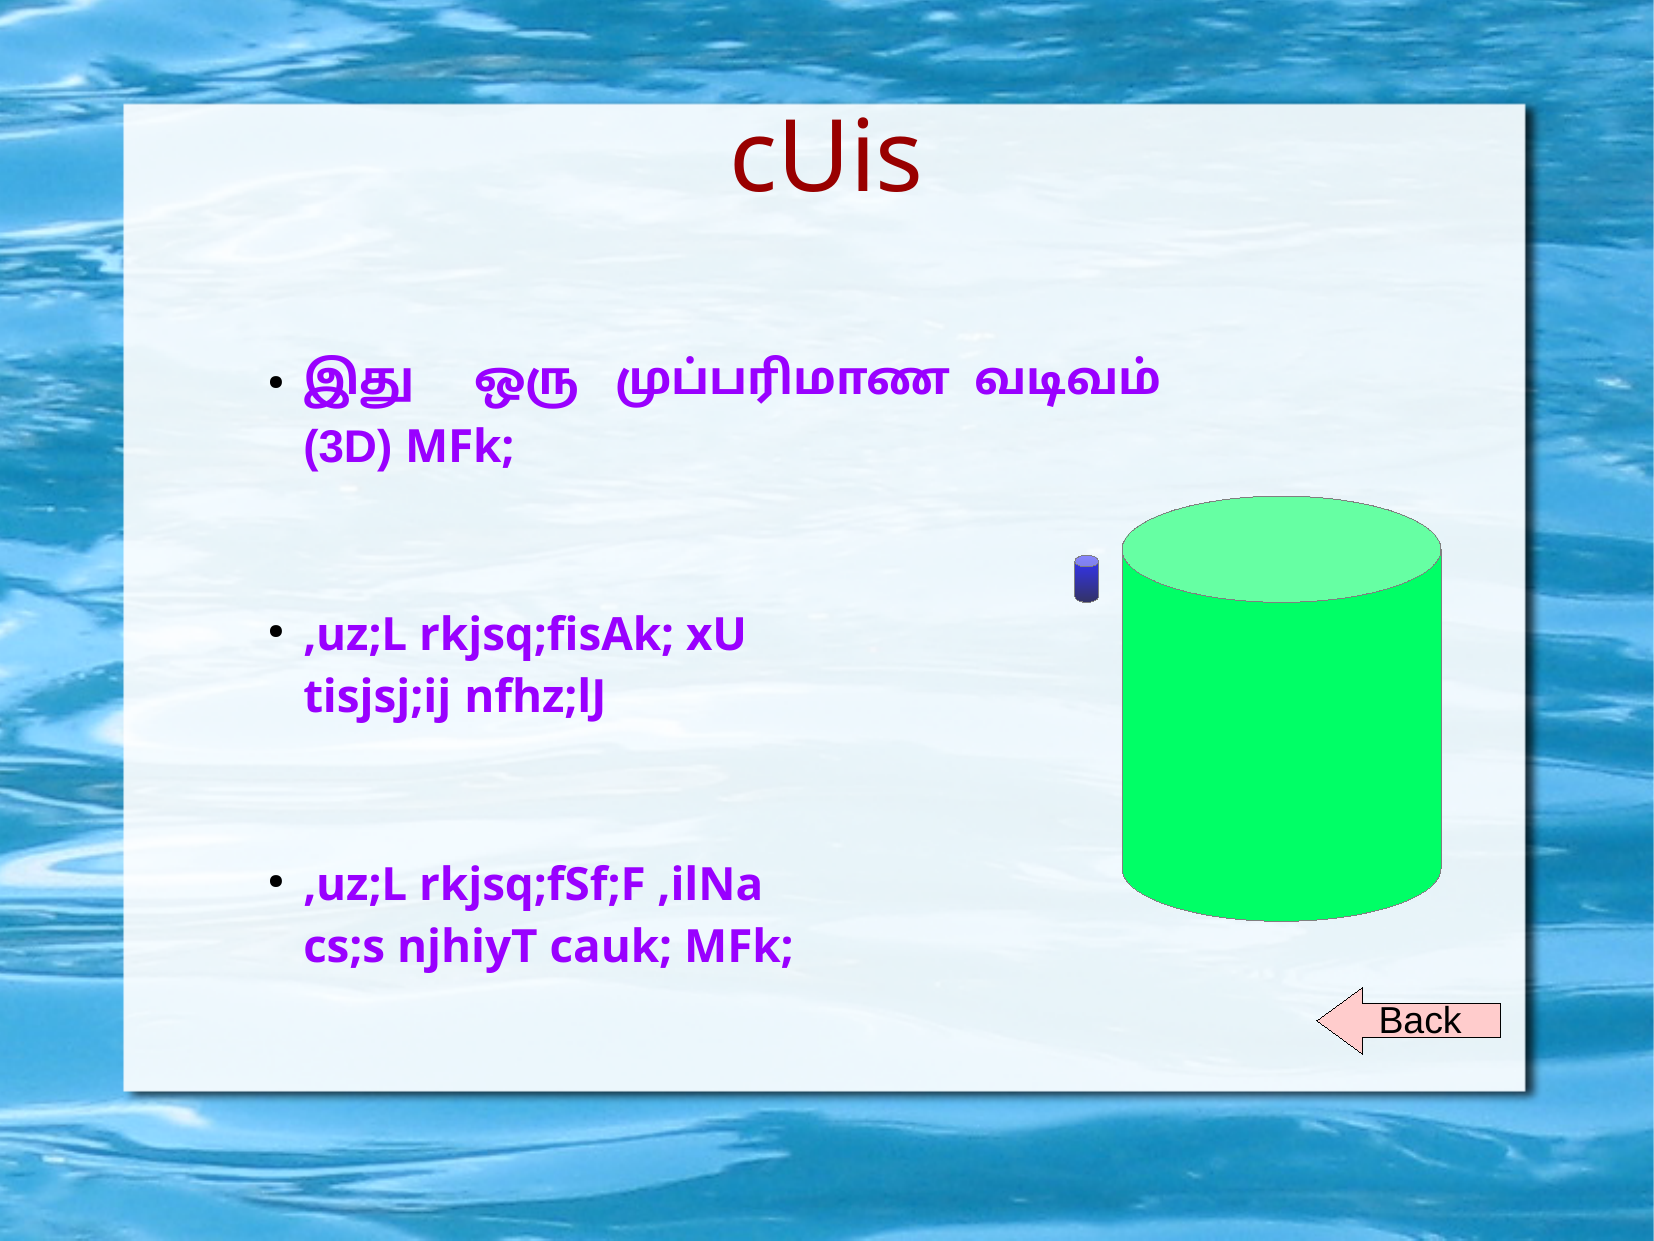

# cUis
இது ஒரு முப்பரிமாண வடிவம் (3D) MFk;
,uz;L rkjsq;fisAk; xU
tisjsj;ij nfhz;lJ
,uz;L rkjsq;fSf;F ,ilNa
cs;s njhiyT cauk; MFk;
Back